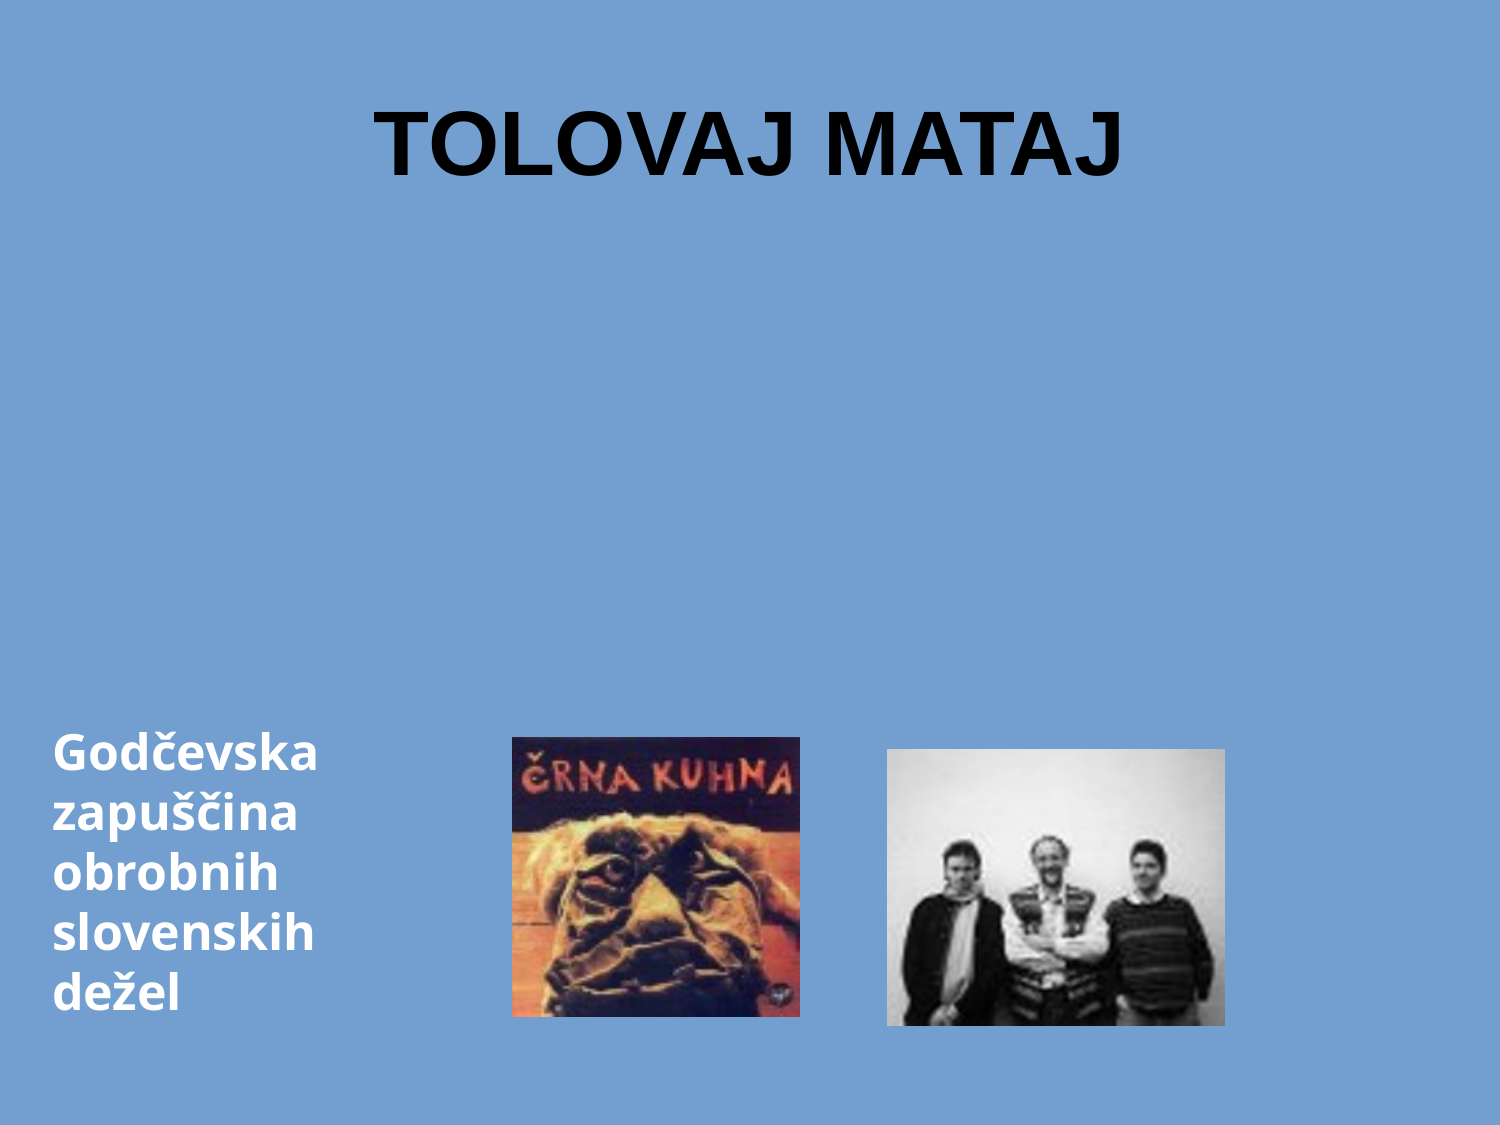

# TOLOVAJ MATAJ
Godčevska zapuščina obrobnih slovenskih dežel